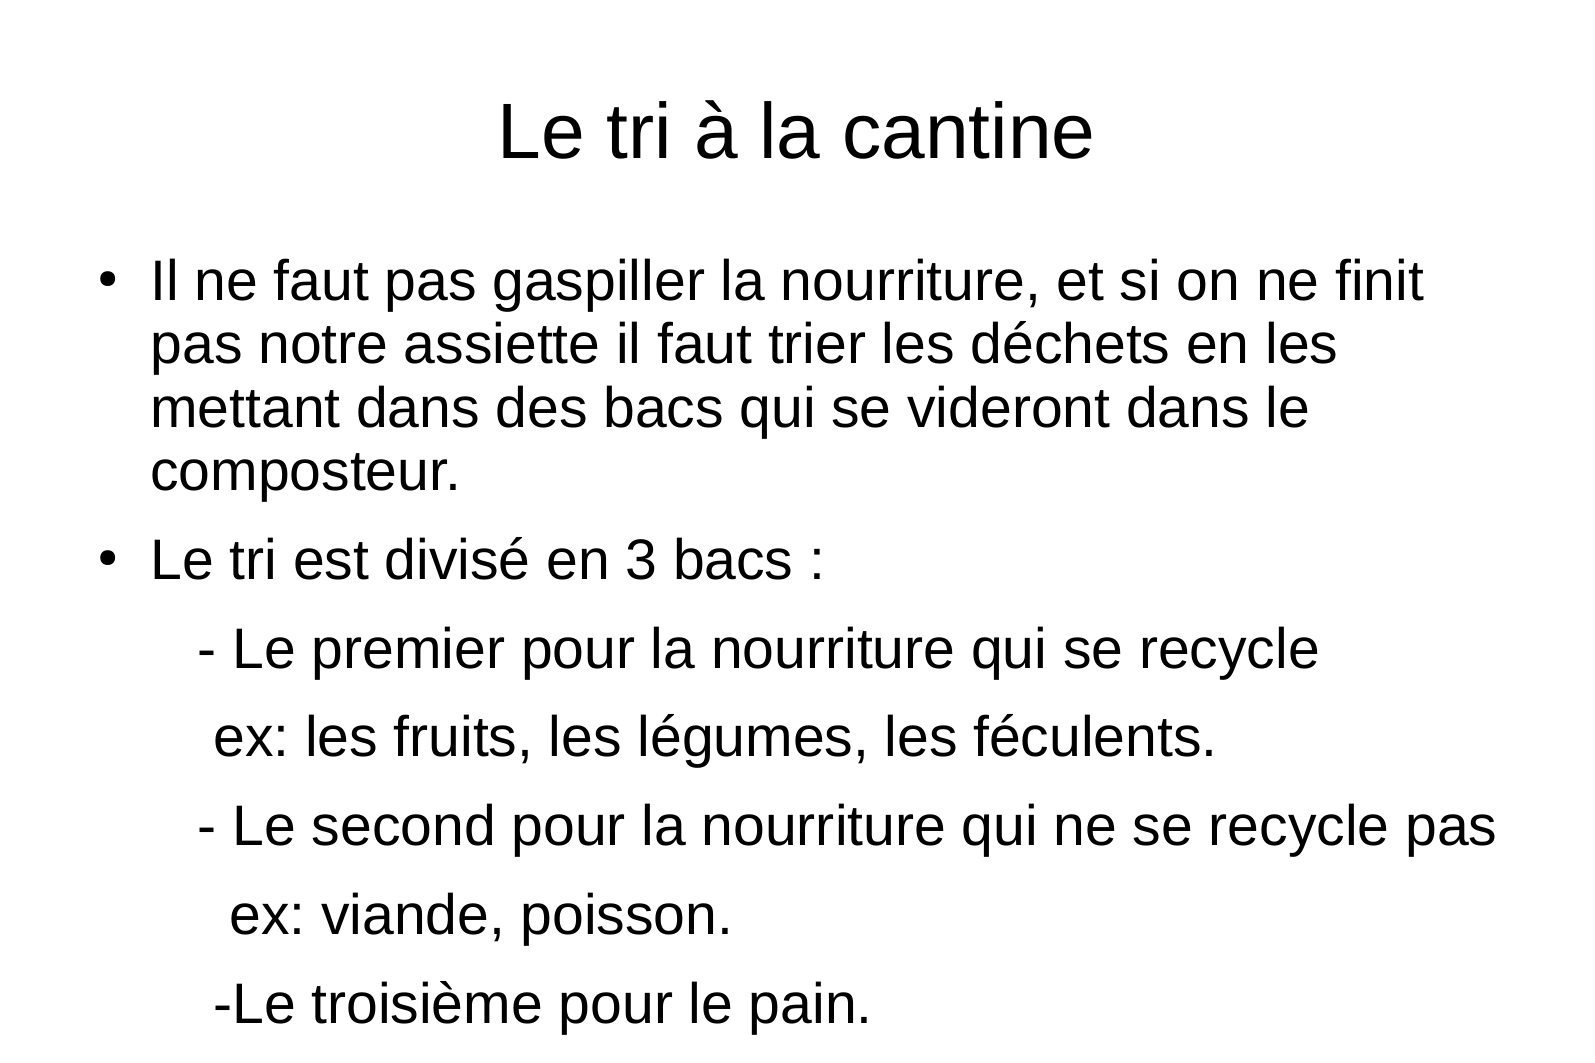

# Le tri à la cantine
Il ne faut pas gaspiller la nourriture, et si on ne finit pas notre assiette il faut trier les déchets en les mettant dans des bacs qui se videront dans le composteur.
Le tri est divisé en 3 bacs :
 - Le premier pour la nourriture qui se recycle
 ex: les fruits, les légumes, les féculents.
 - Le second pour la nourriture qui ne se recycle pas
 ex: viande, poisson.
 -Le troisième pour le pain.